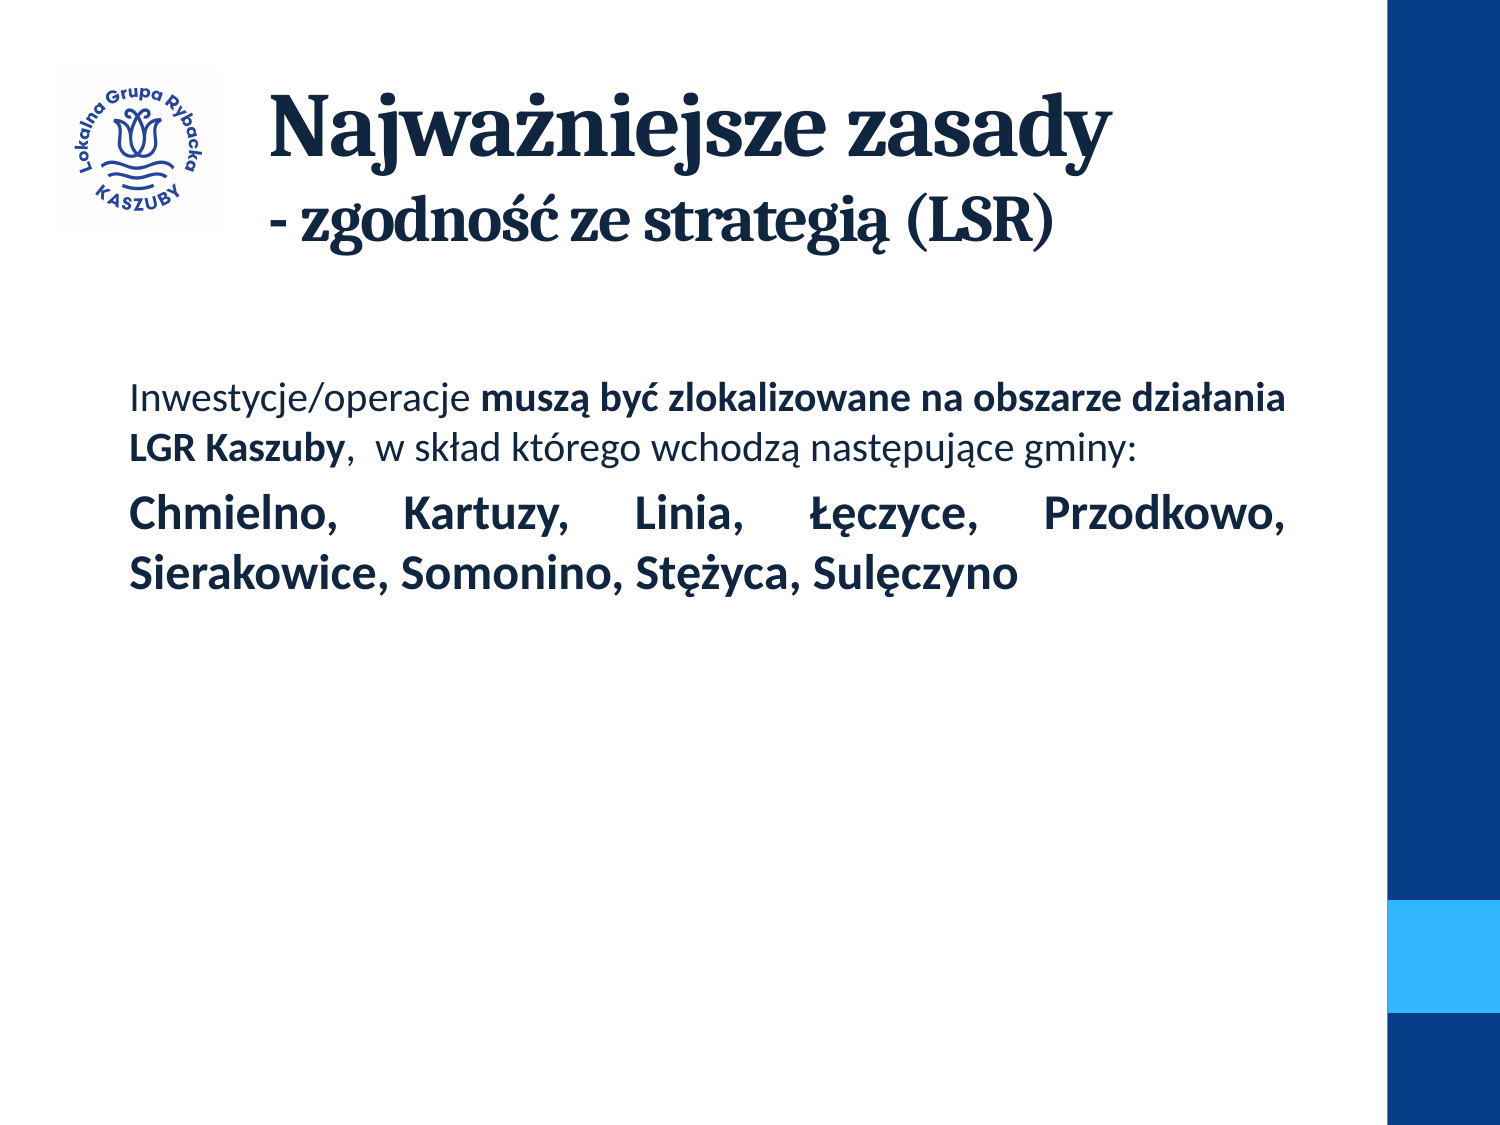

Najważniejsze zasady
- zgodność ze strategią (LSR)
# Inwestycje/operacje muszą być zlokalizowane na obszarze działania LGR Kaszuby, w skład którego wchodzą następujące gminy:
Chmielno, Kartuzy, Linia, Łęczyce, Przodkowo, Sierakowice, Somonino, Stężyca, Sulęczyno